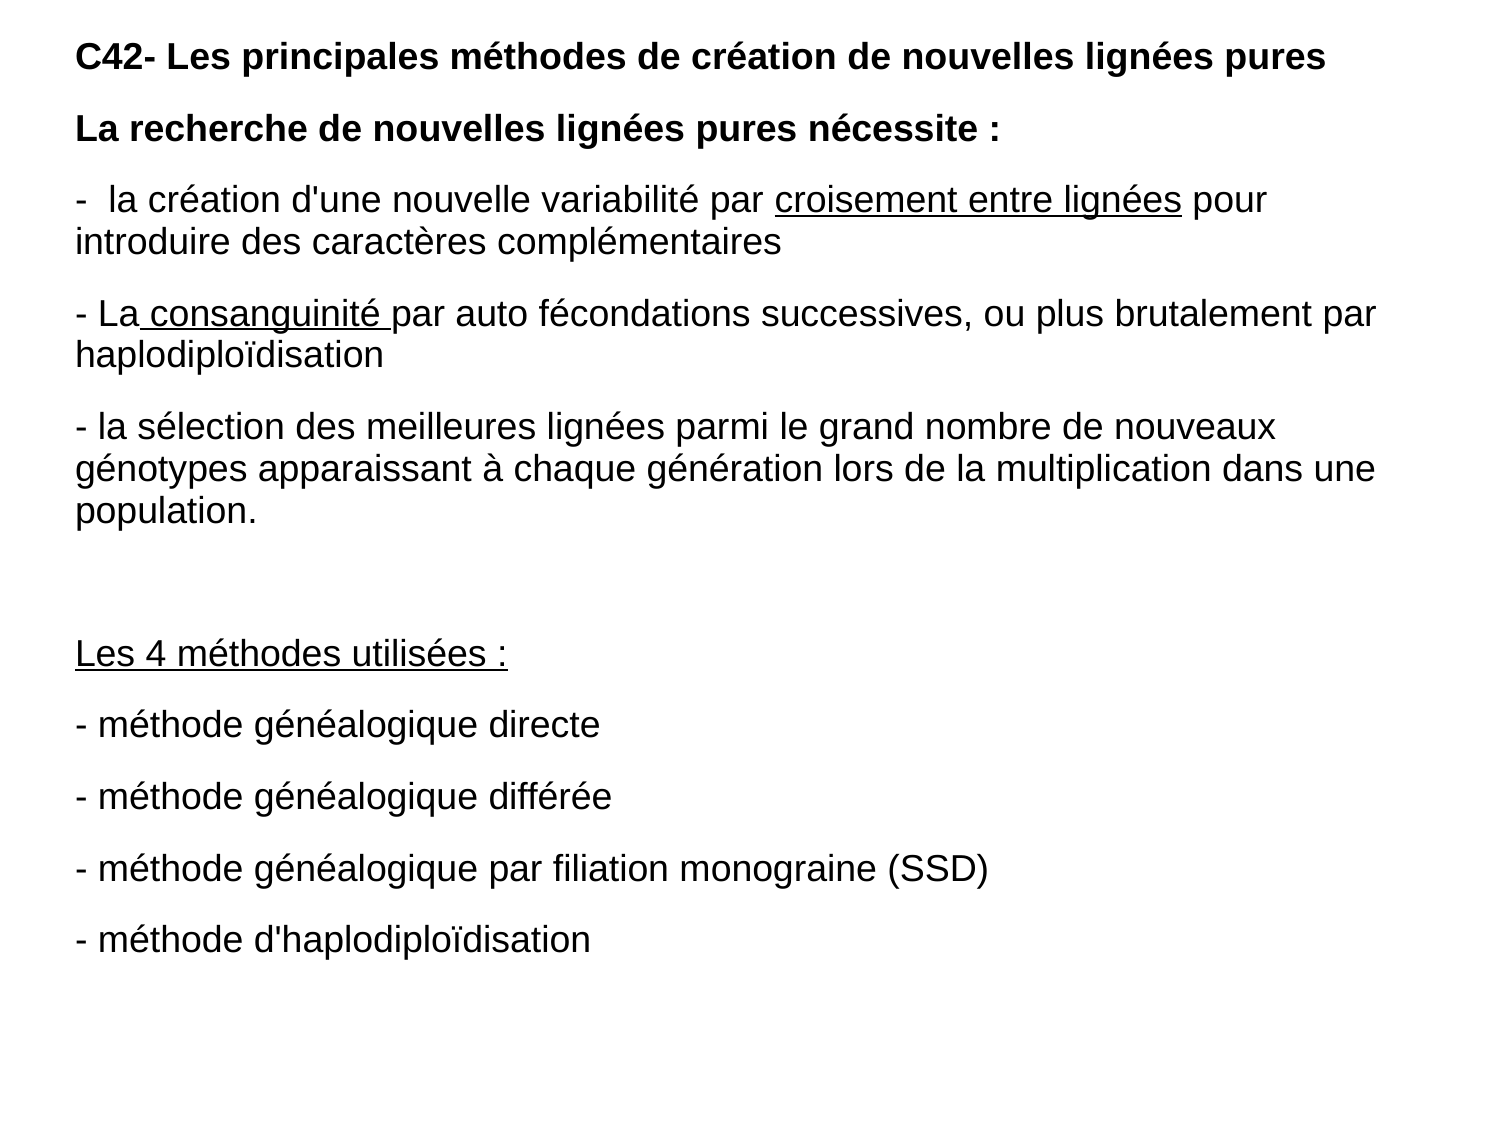

# C42- Les principales méthodes de création de nouvelles lignées pures
La recherche de nouvelles lignées pures nécessite :
- la création d'une nouvelle variabilité par croisement entre lignées pour introduire des caractères complémentaires
- La consanguinité par auto fécondations successives, ou plus brutalement par haplodiploïdisation
- la sélection des meilleures lignées parmi le grand nombre de nouveaux génotypes apparaissant à chaque génération lors de la multiplication dans une population.
Les 4 méthodes utilisées :
- méthode généalogique directe
- méthode généalogique différée
- méthode généalogique par filiation monograine (SSD)
- méthode d'haplodiploïdisation